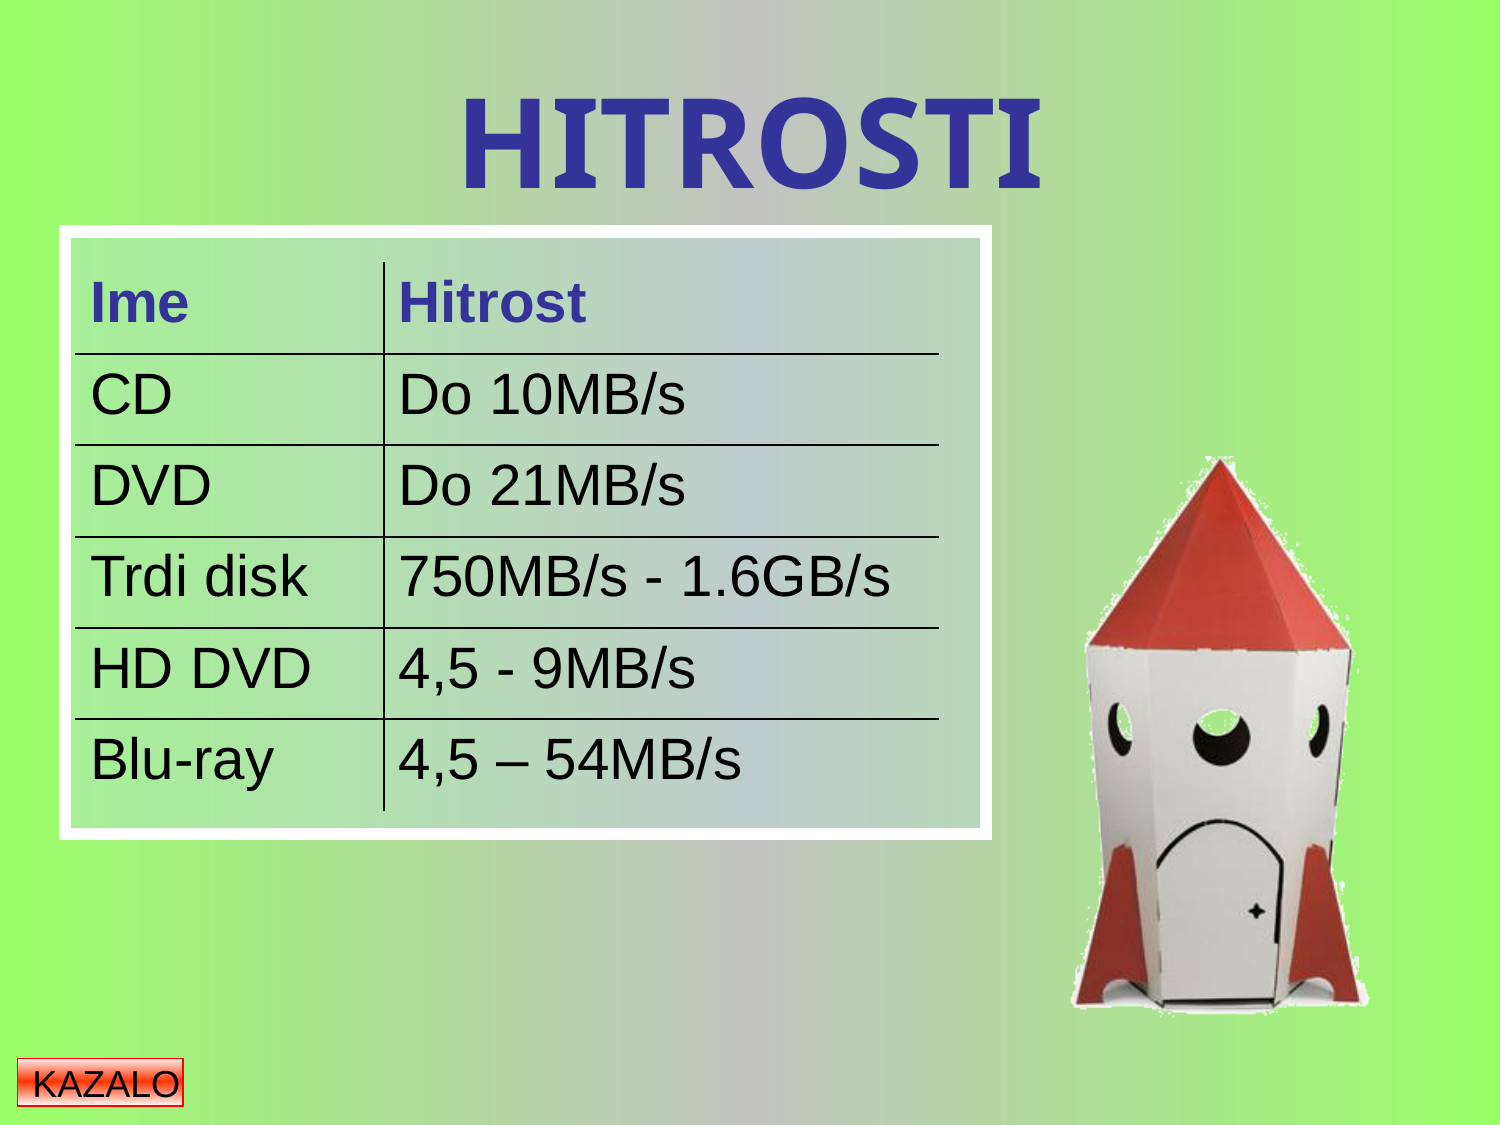

# HITROSTI
| Ime | Hitrost |
| --- | --- |
| CD | Do 10MB/s |
| DVD | Do 21MB/s |
| Trdi disk | 750MB/s - 1.6GB/s |
| HD DVD | 4,5 - 9MB/s |
| Blu-ray | 4,5 – 54MB/s |
KAZALO